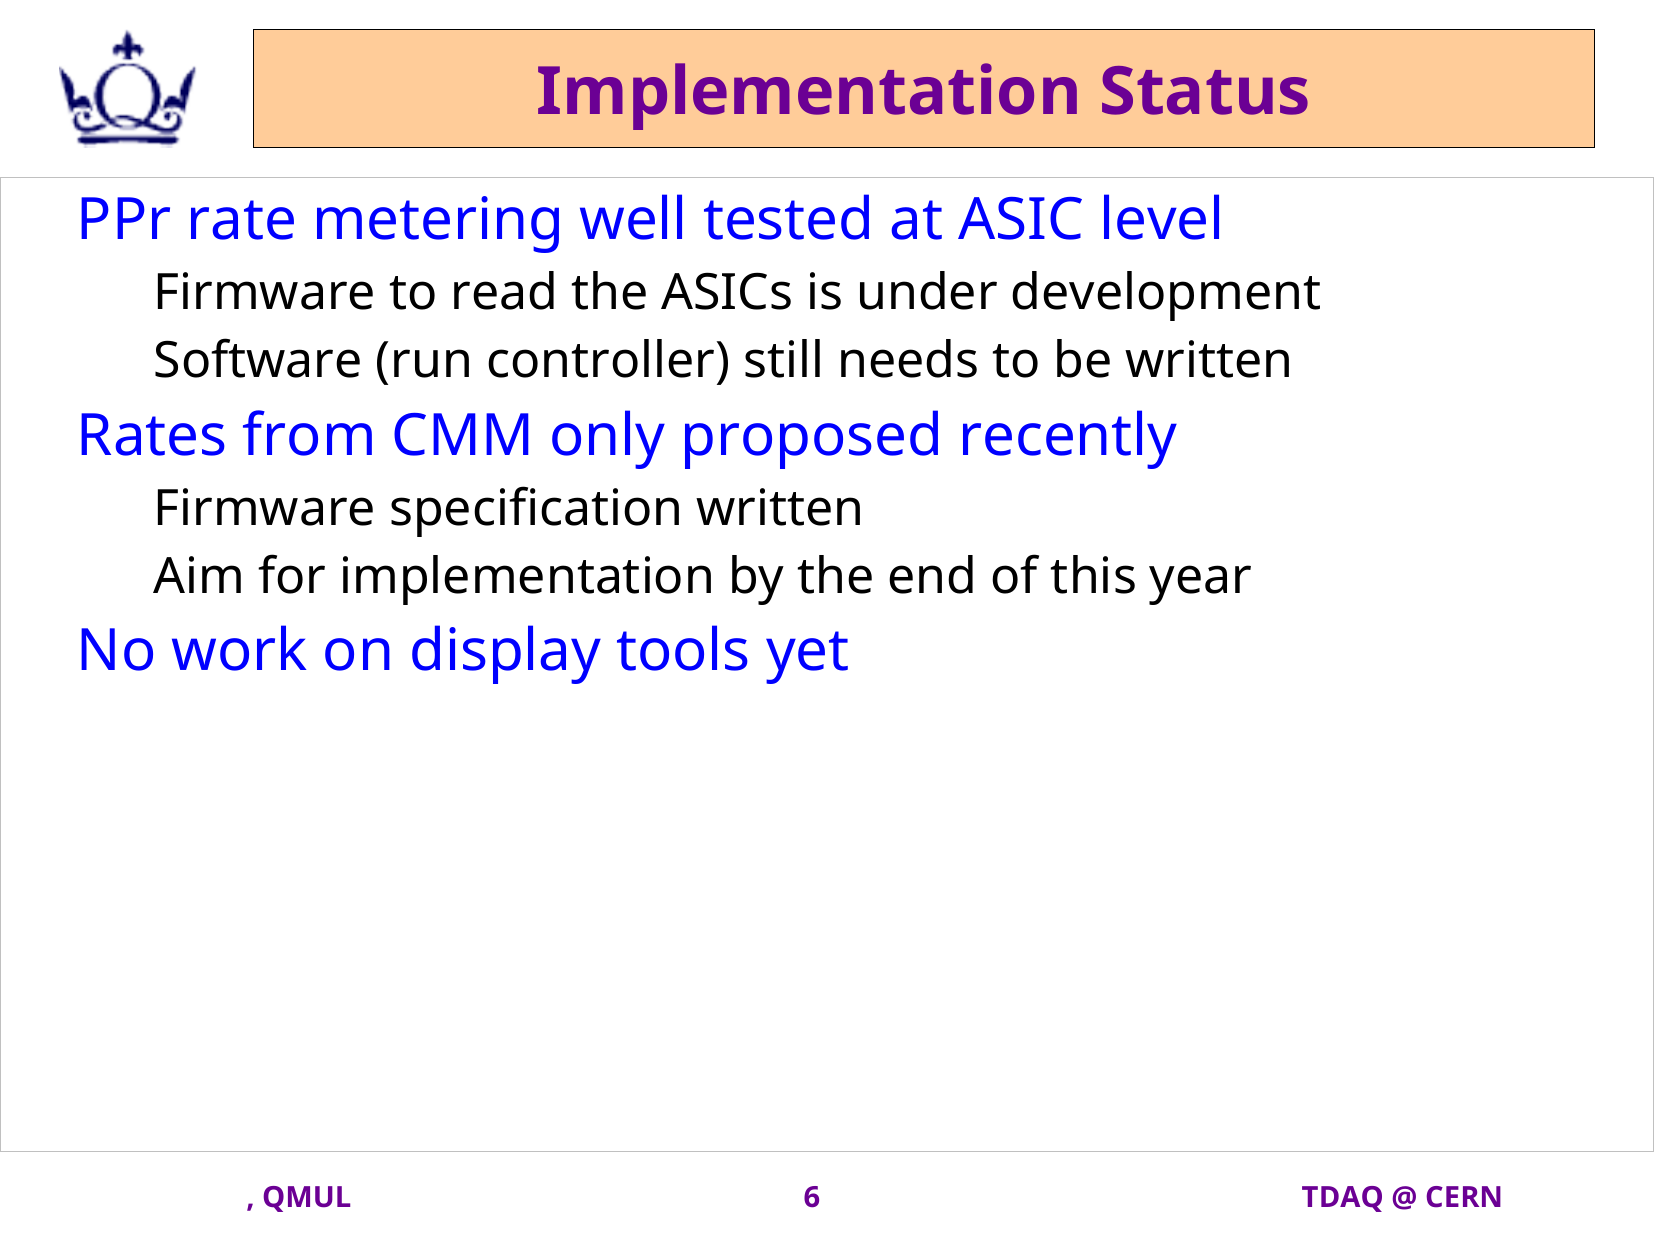

# Implementation Status
PPr rate metering well tested at ASIC level
Firmware to read the ASICs is under development
Software (run controller) still needs to be written
Rates from CMM only proposed recently
Firmware specification written
Aim for implementation by the end of this year
No work on display tools yet